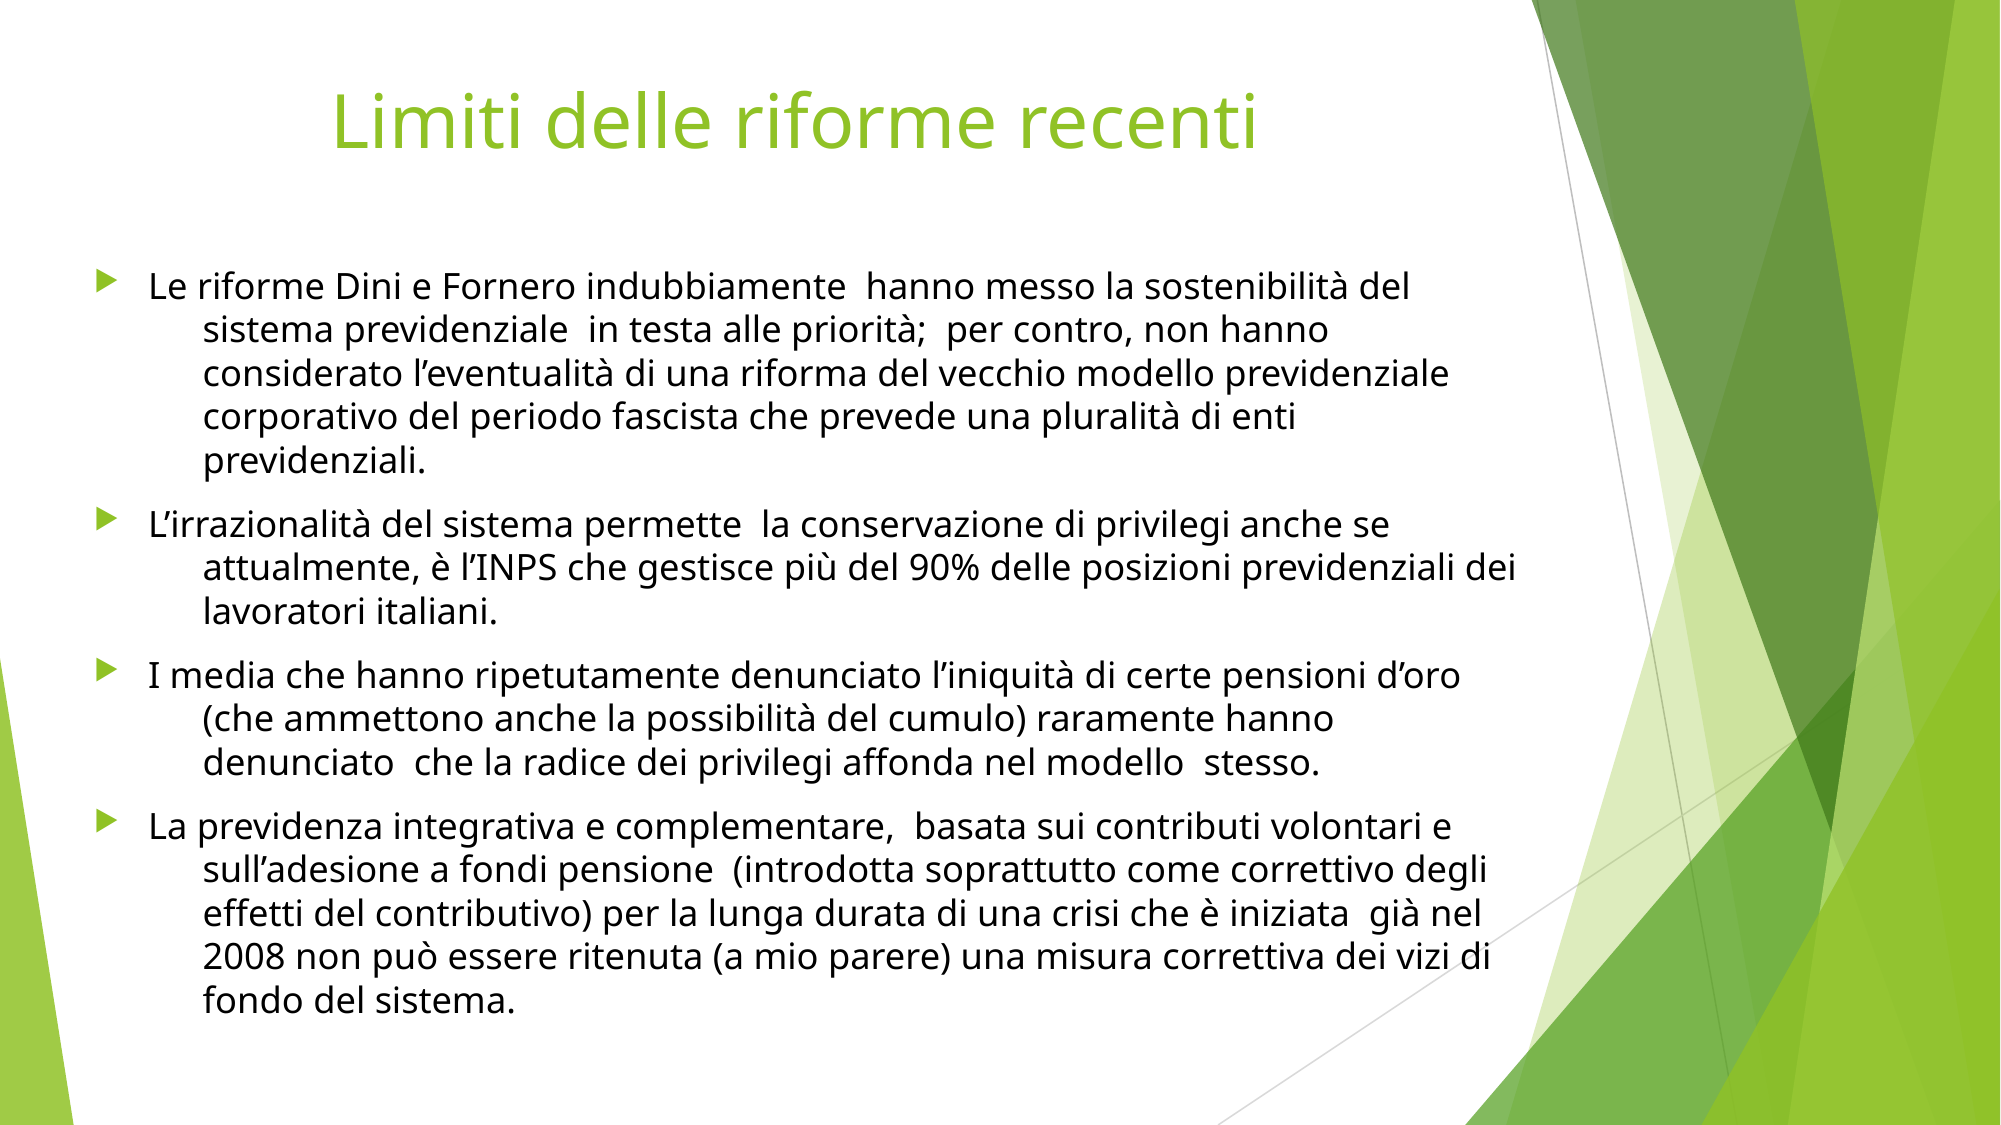

Limiti delle riforme recenti
# Le riforme Dini e Fornero indubbiamente hanno messo la sostenibilità del sistema previdenziale in testa alle priorità; per contro, non hanno considerato l’eventualità di una riforma del vecchio modello previdenziale corporativo del periodo fascista che prevede una pluralità di enti previdenziali.
L’irrazionalità del sistema permette la conservazione di privilegi anche se attualmente, è l’INPS che gestisce più del 90% delle posizioni previdenziali dei lavoratori italiani.
I media che hanno ripetutamente denunciato l’iniquità di certe pensioni d’oro (che ammettono anche la possibilità del cumulo) raramente hanno denunciato che la radice dei privilegi affonda nel modello stesso.
La previdenza integrativa e complementare, basata sui contributi volontari e sull’adesione a fondi pensione (introdotta soprattutto come correttivo degli effetti del contributivo) per la lunga durata di una crisi che è iniziata già nel 2008 non può essere ritenuta (a mio parere) una misura correttiva dei vizi di fondo del sistema.